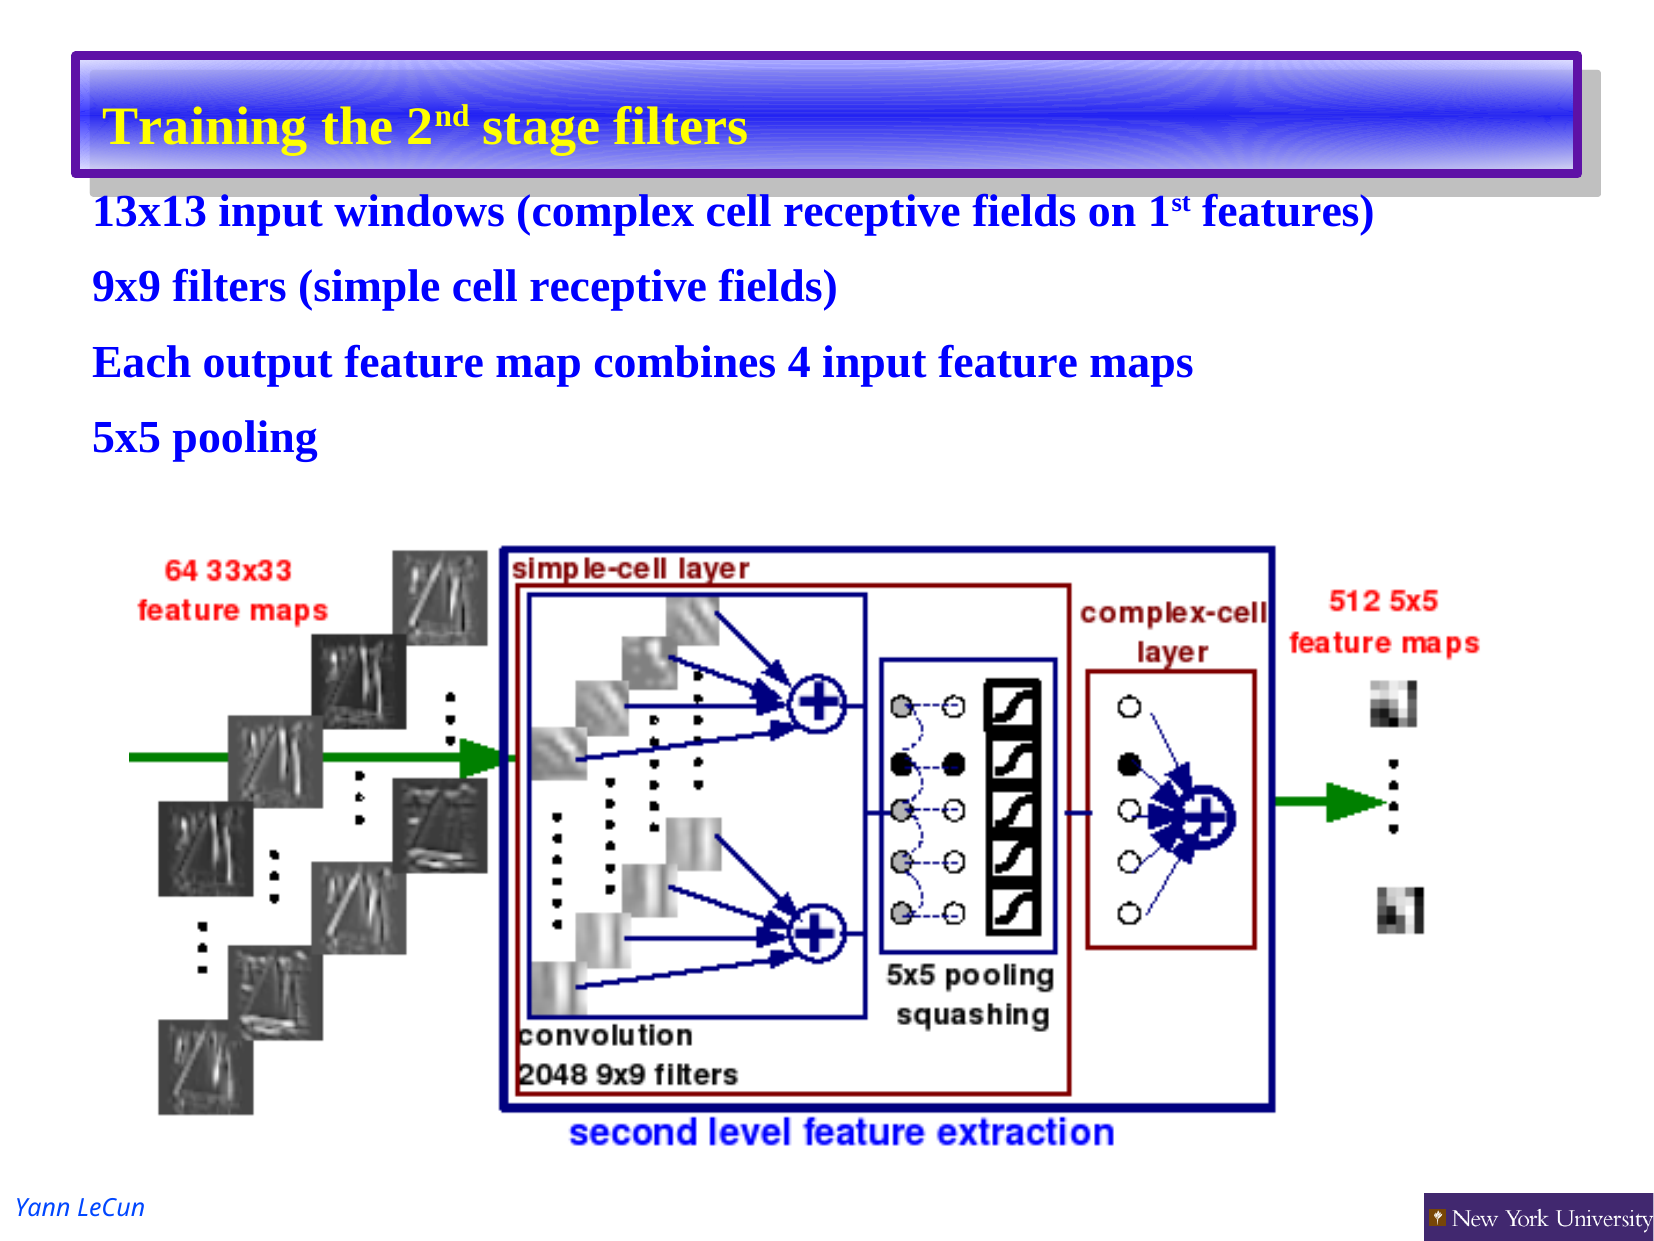

# Training the 2nd stage filters
13x13 input windows (complex cell receptive fields on 1st features)
9x9 filters (simple cell receptive fields)
Each output feature map combines 4 input feature maps
5x5 pooling